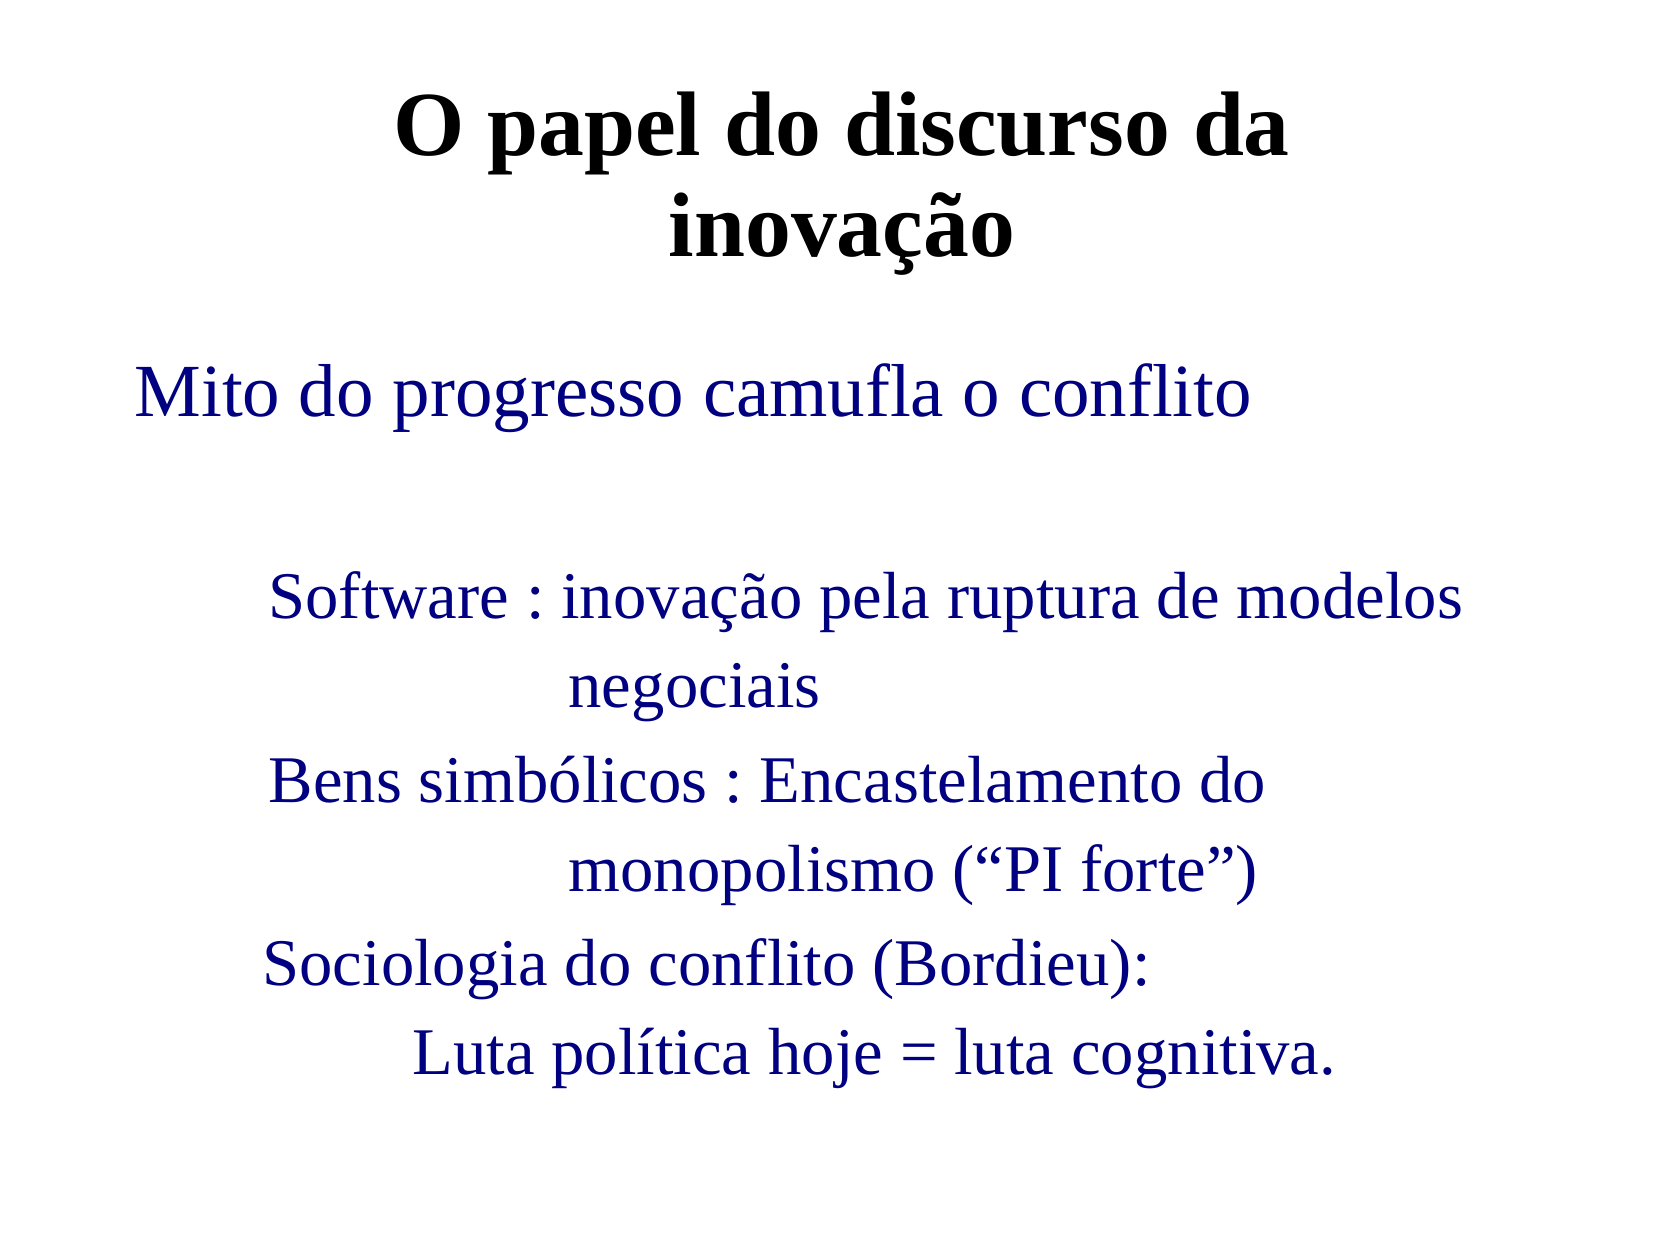

# O papel do discurso da inovação
Mito do progresso camufla o conflito
	Software : inovação pela ruptura de modelos negociais
	Bens simbólicos : Encastelamento do monopolismo (“PI forte”)
	Sociologia do conflito (Bordieu):
			Luta política hoje = luta cognitiva.